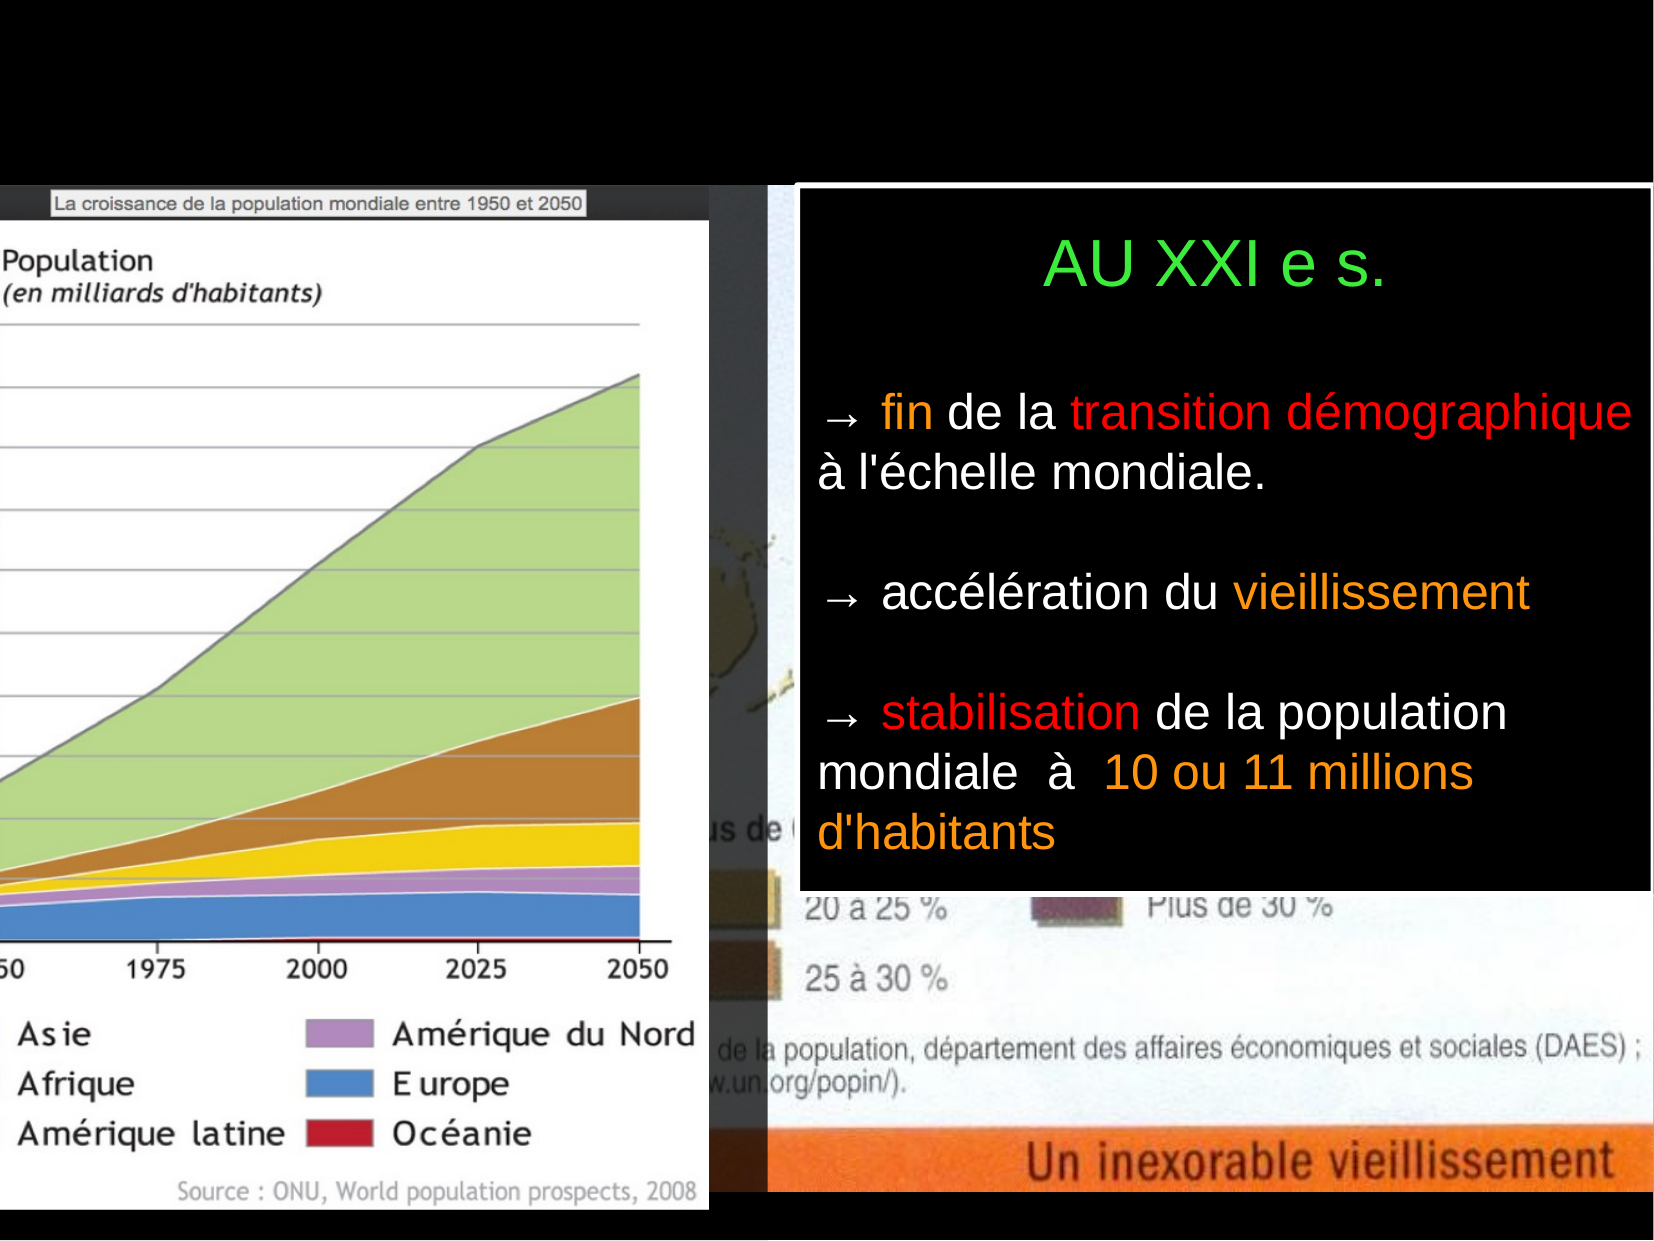

ZOOM sur :
AU XXI e s.
→ fin de la transition démographique à l'échelle mondiale.
→ accélération du vieillissement
→ stabilisation de la population mondiale à 10 ou 11 millions d'habitants